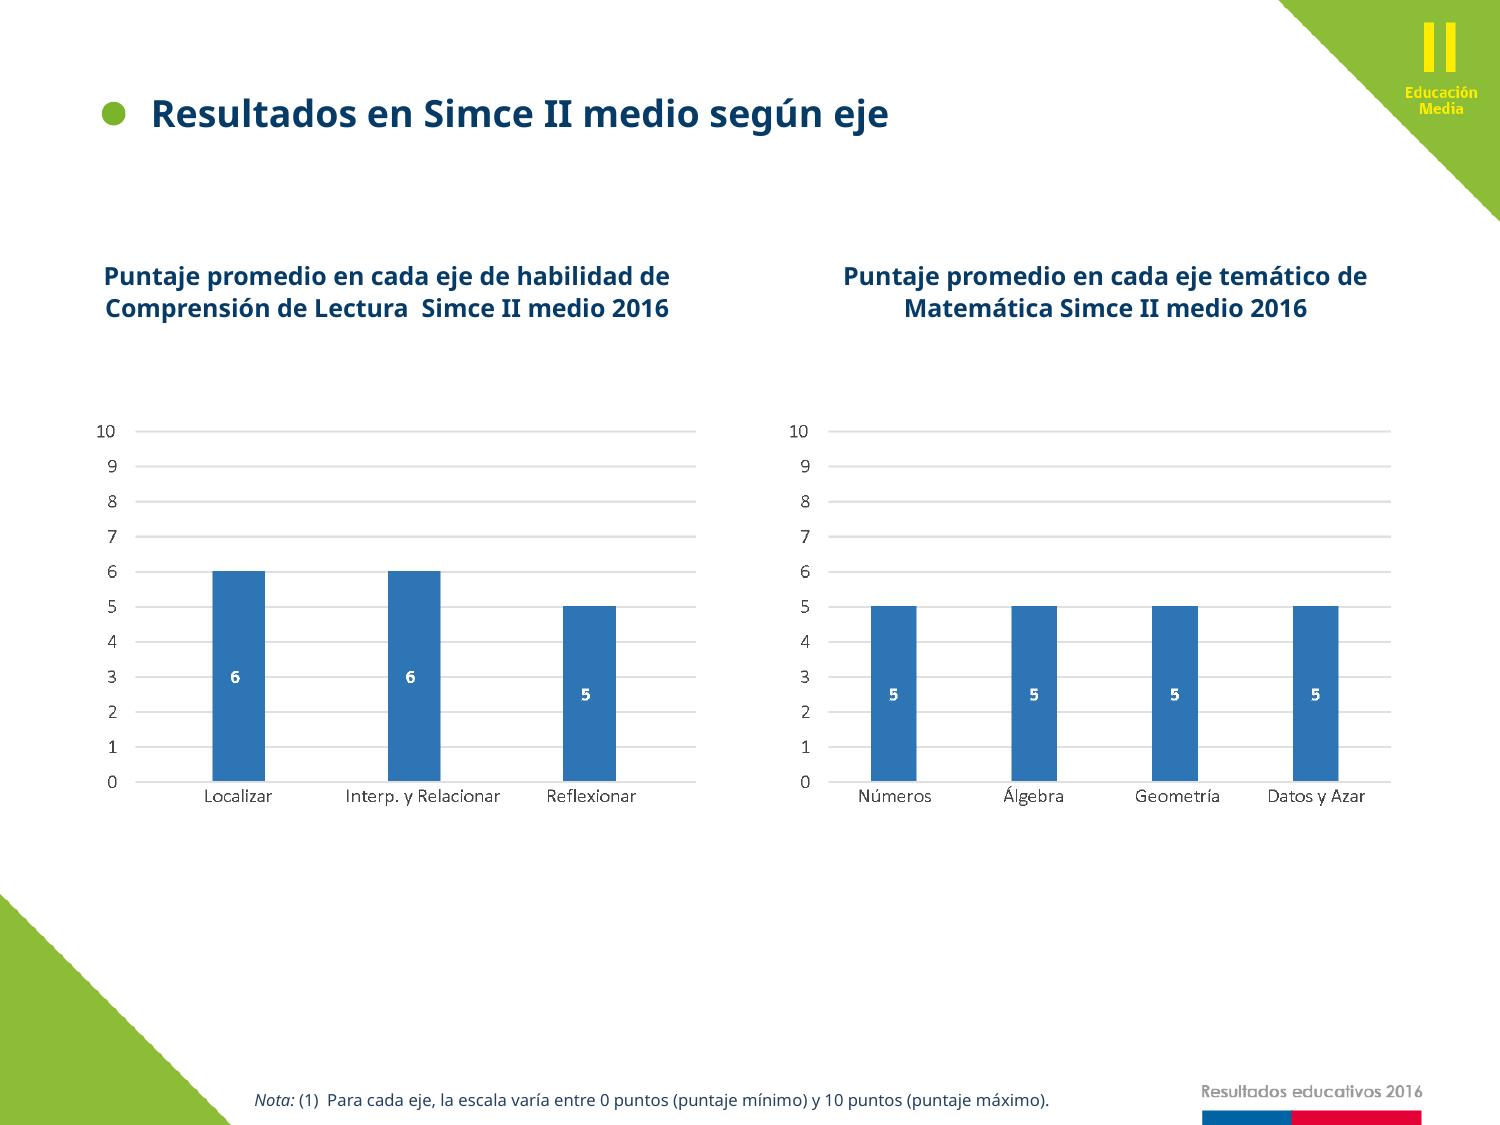

Resultados en Simce II medio según eje
Puntaje promedio en cada eje de habilidad de Comprensión de Lectura Simce II medio 2016
Puntaje promedio en cada eje temático de Matemática Simce II medio 2016
Nota: (1) Para cada eje, la escala varía entre 0 puntos (puntaje mínimo) y 10 puntos (puntaje máximo).